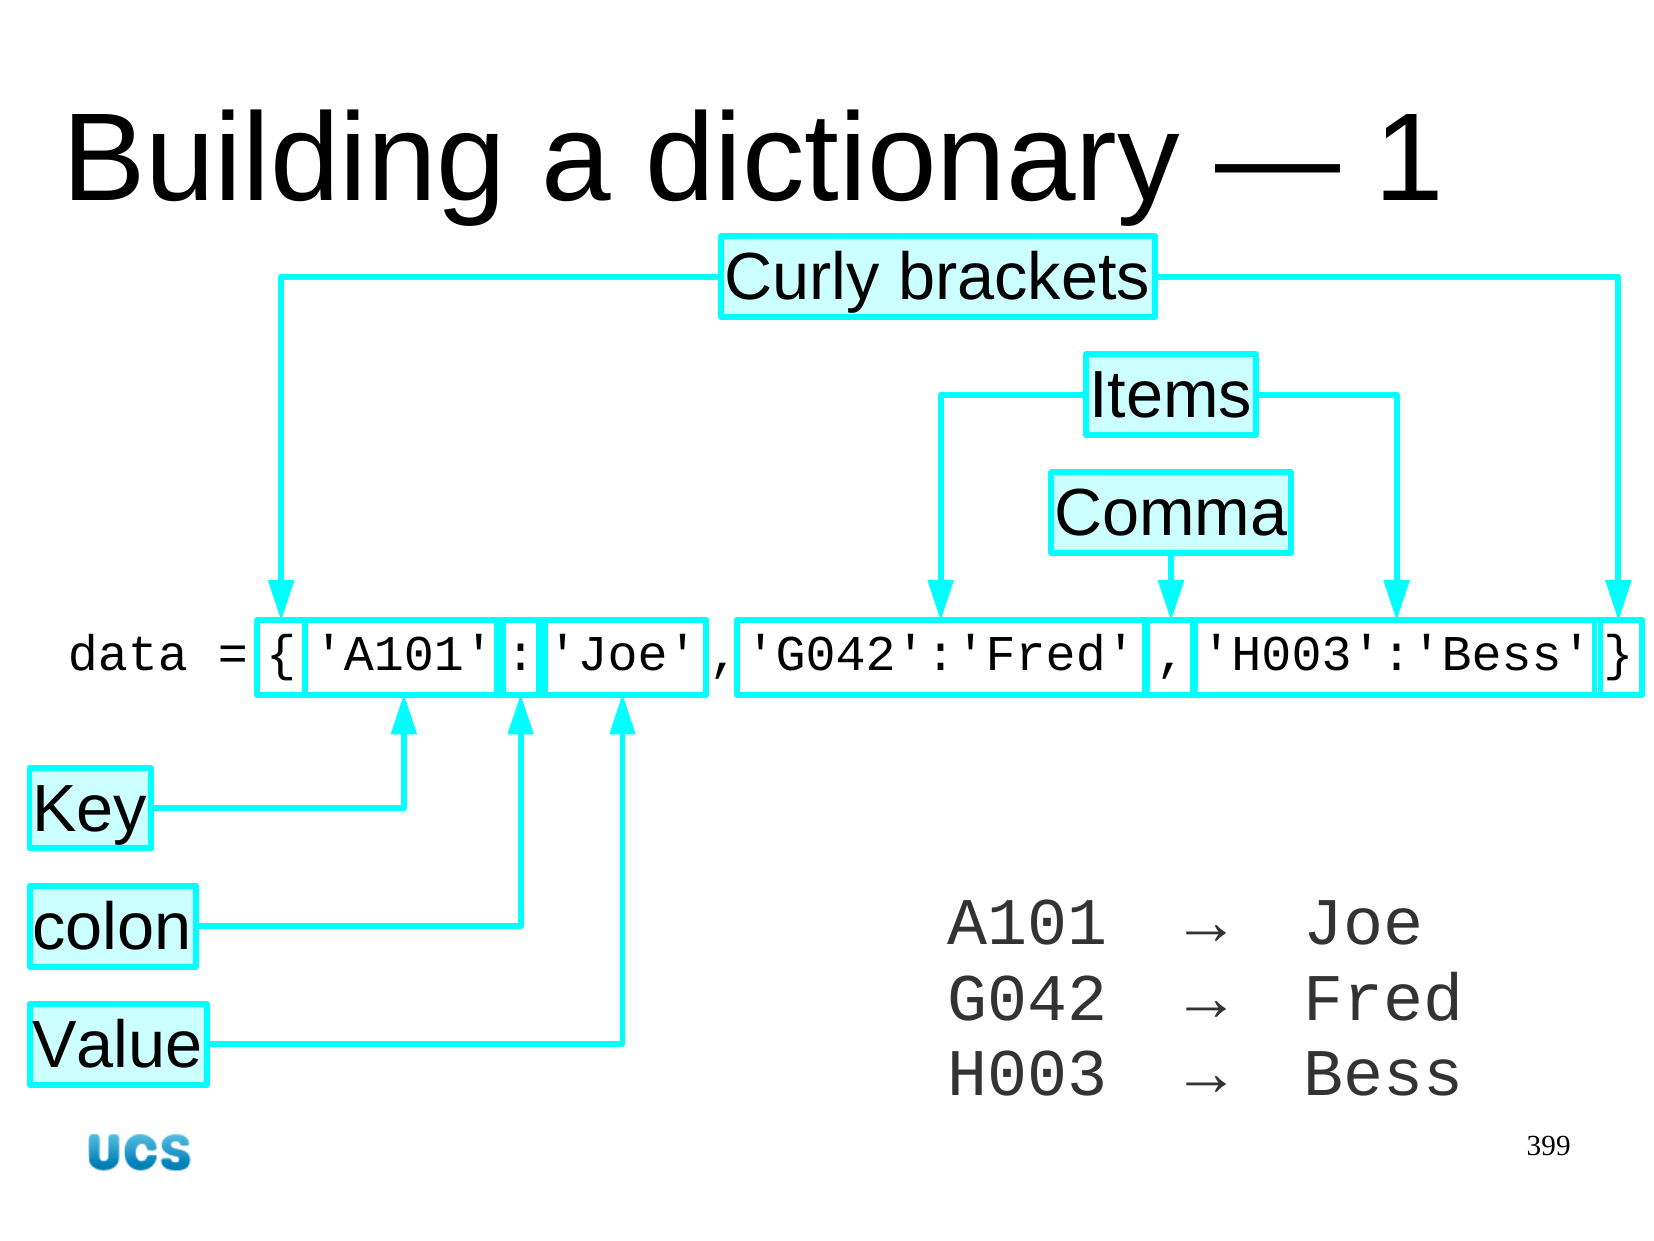

Building a dictionary — 1
Curly brackets
Items
Comma
data =
{
'A101'
:
'Joe'
,
'G042':'Fred'
,
'H003':'Bess'
}
Key
colon
A101	→	Joe
G042	→	Fred
H003	→	Bess
Value
399